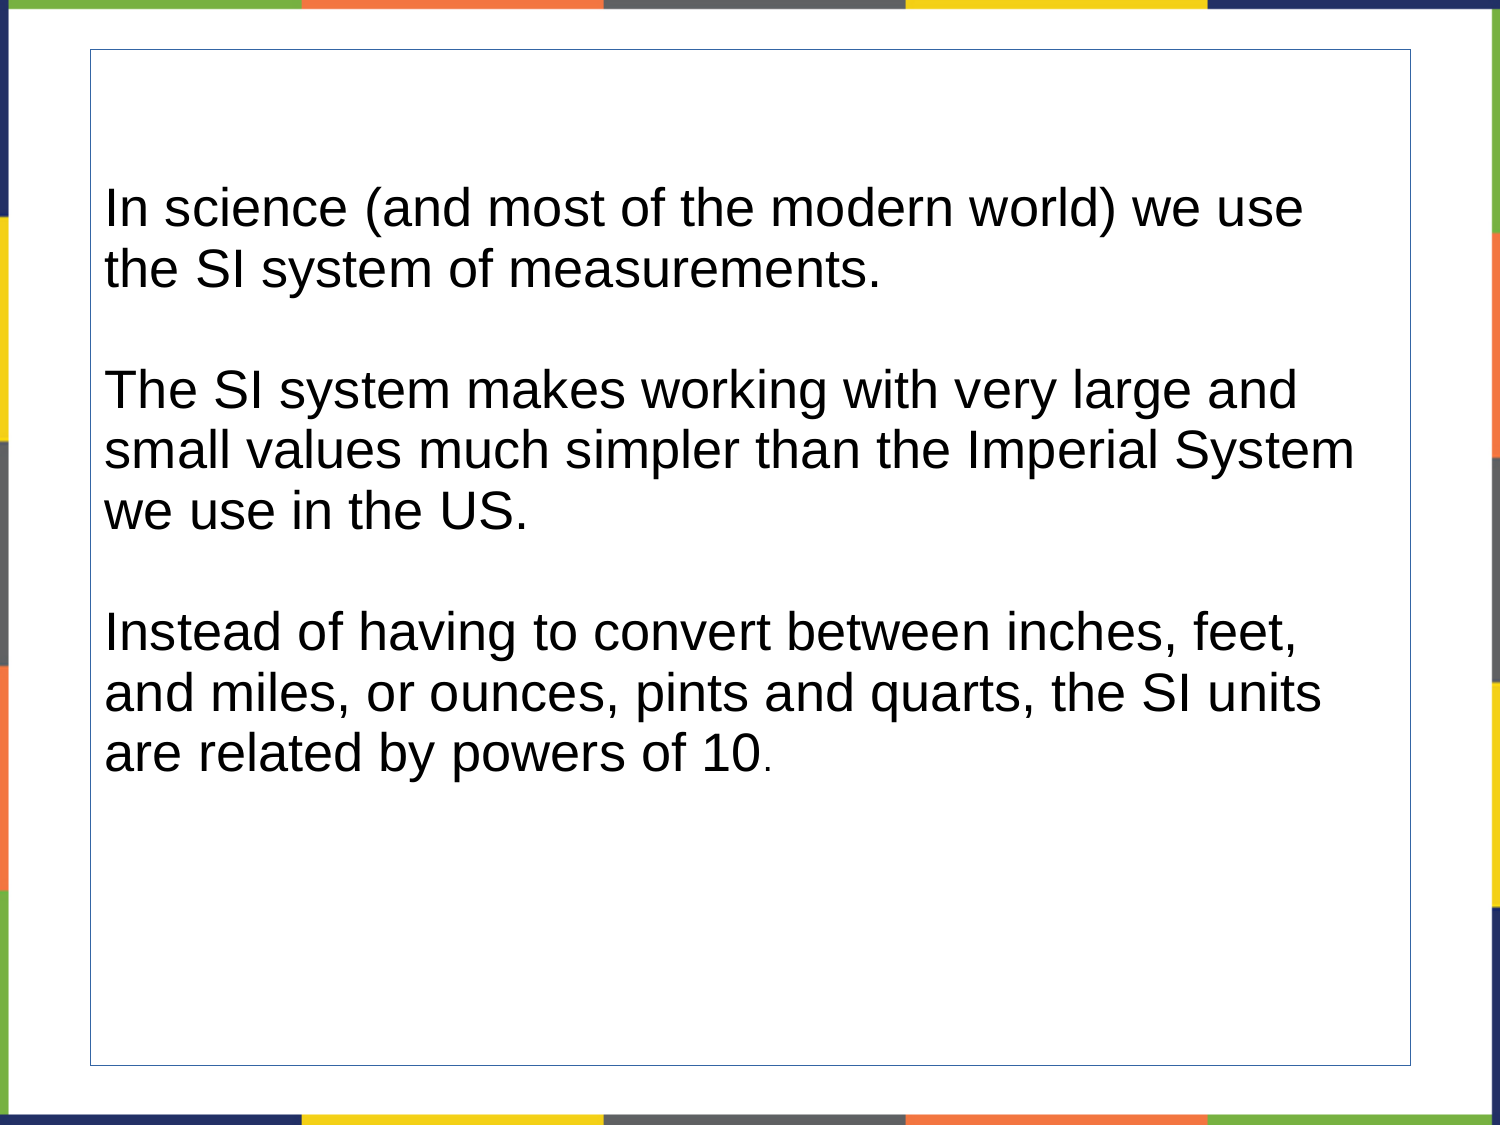

In science (and most of the modern world) we use the SI system of measurements.
The SI system makes working with very large and small values much simpler than the Imperial System we use in the US.
Instead of having to convert between inches, feet, and miles, or ounces, pints and quarts, the SI units are related by powers of 10.